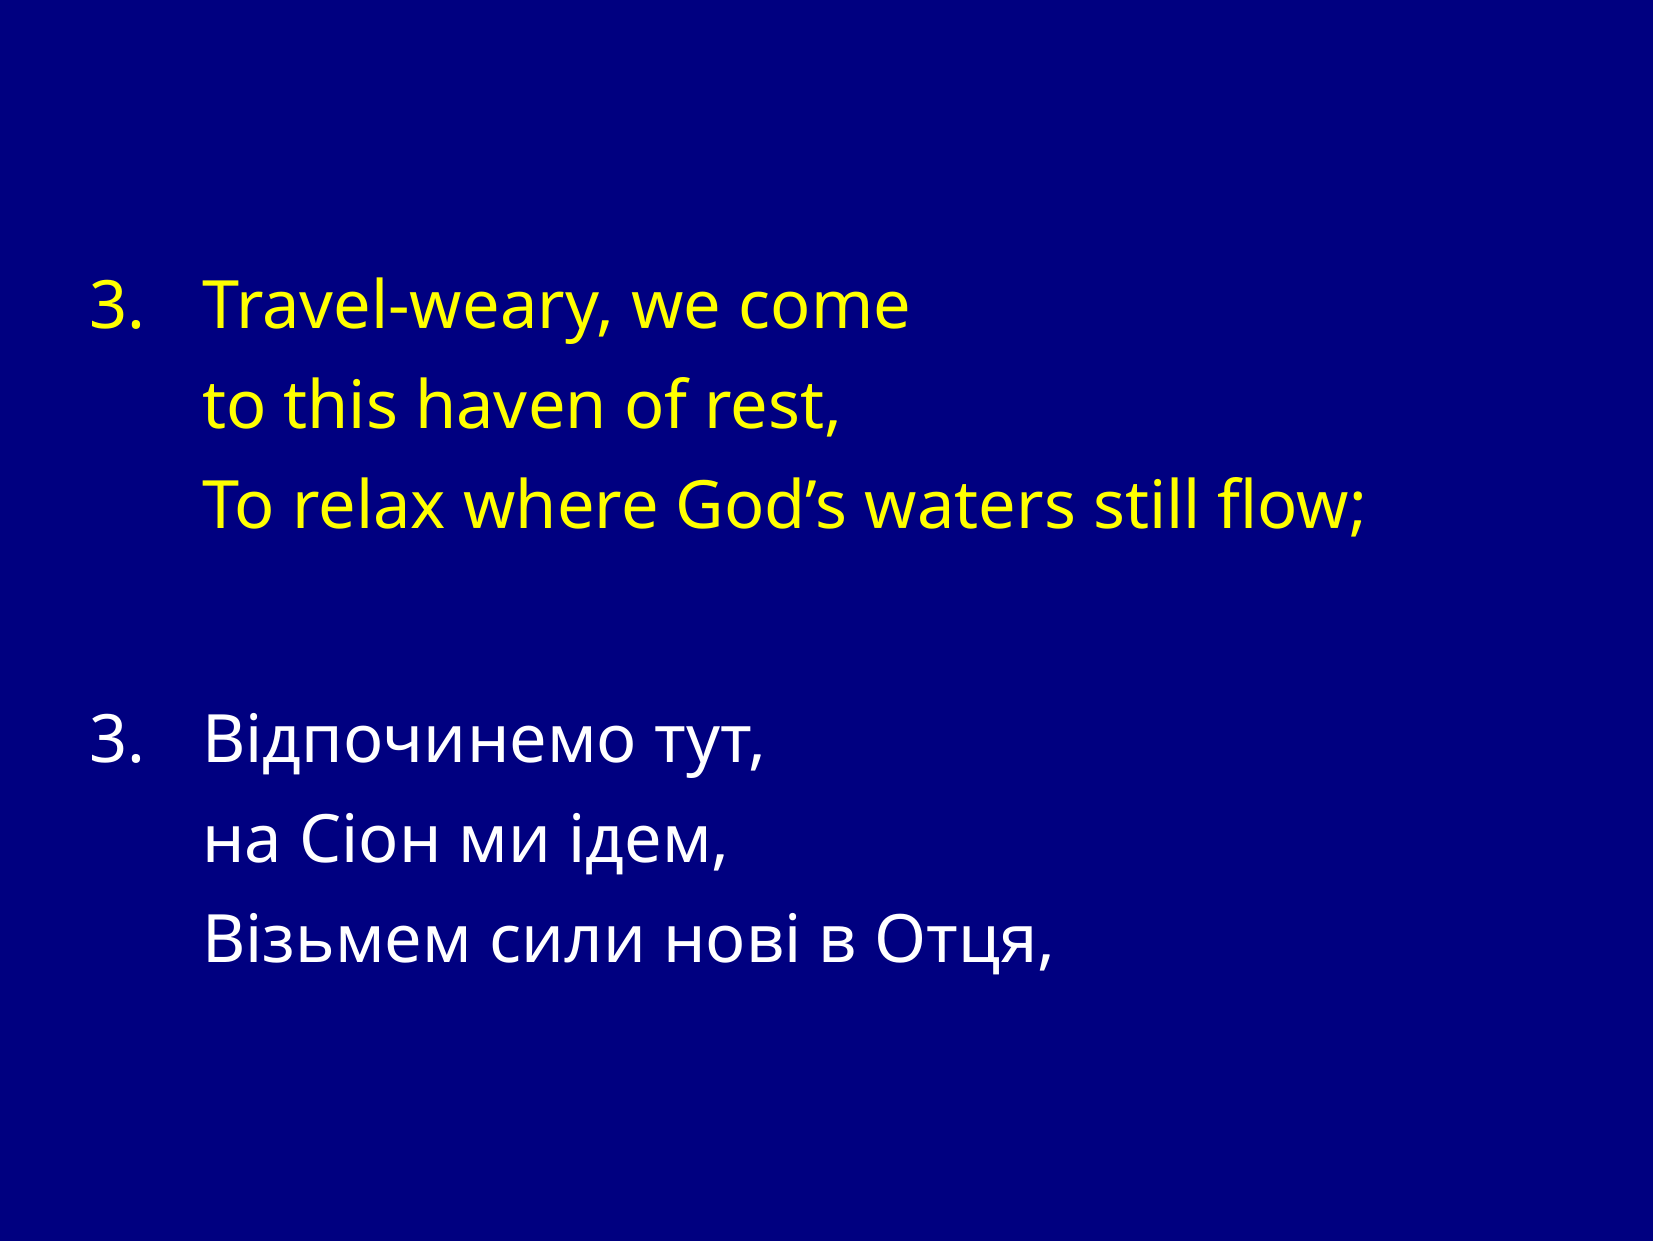

3.	Travel-weary, we come
	to this haven of rest,
	To relax where God’s waters still flow;
3.	Відпочинемо тут,
	на Сіон ми ідем,
	Візьмем сили нові в Отця,